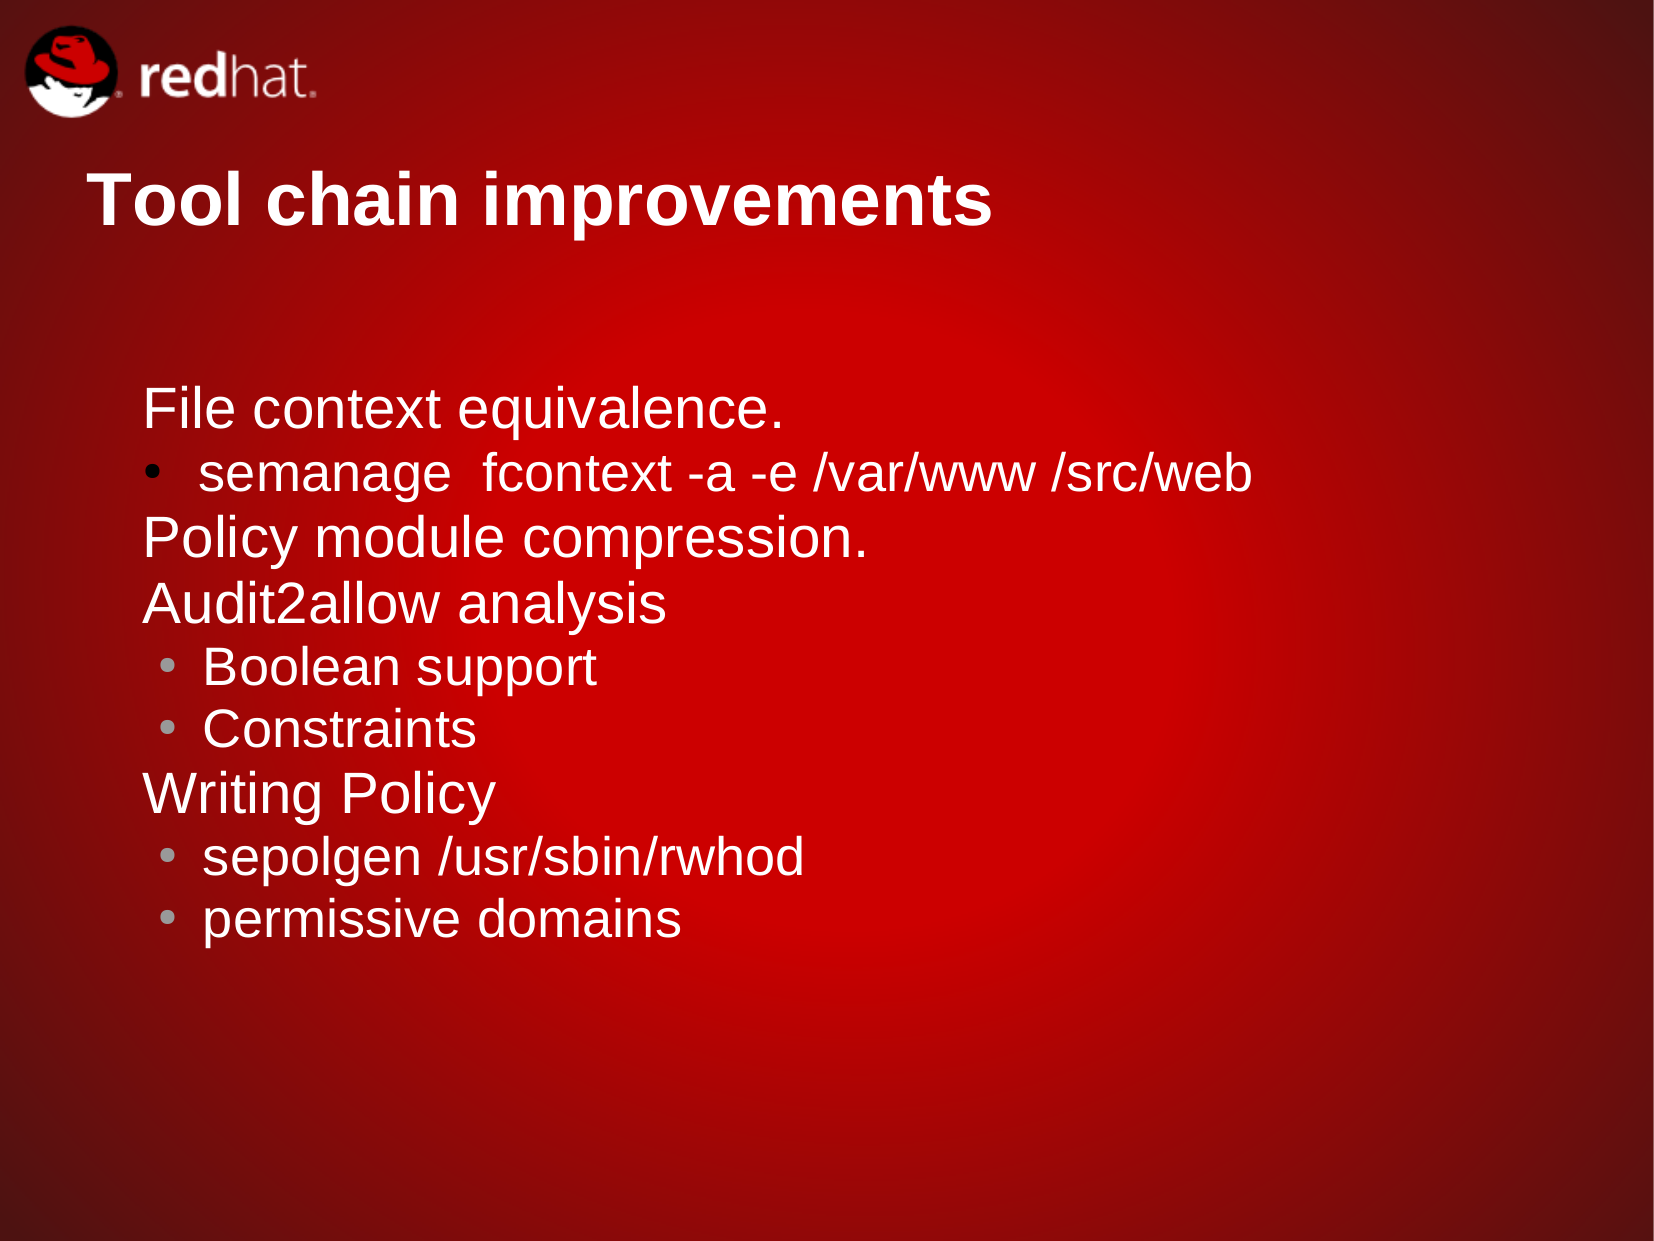

# Tool chain improvements
File context equivalence.
semanage fcontext -a -e /var/www /src/web
Policy module compression.
Audit2allow analysis
Boolean support
Constraints
Writing Policy
sepolgen /usr/sbin/rwhod
permissive domains